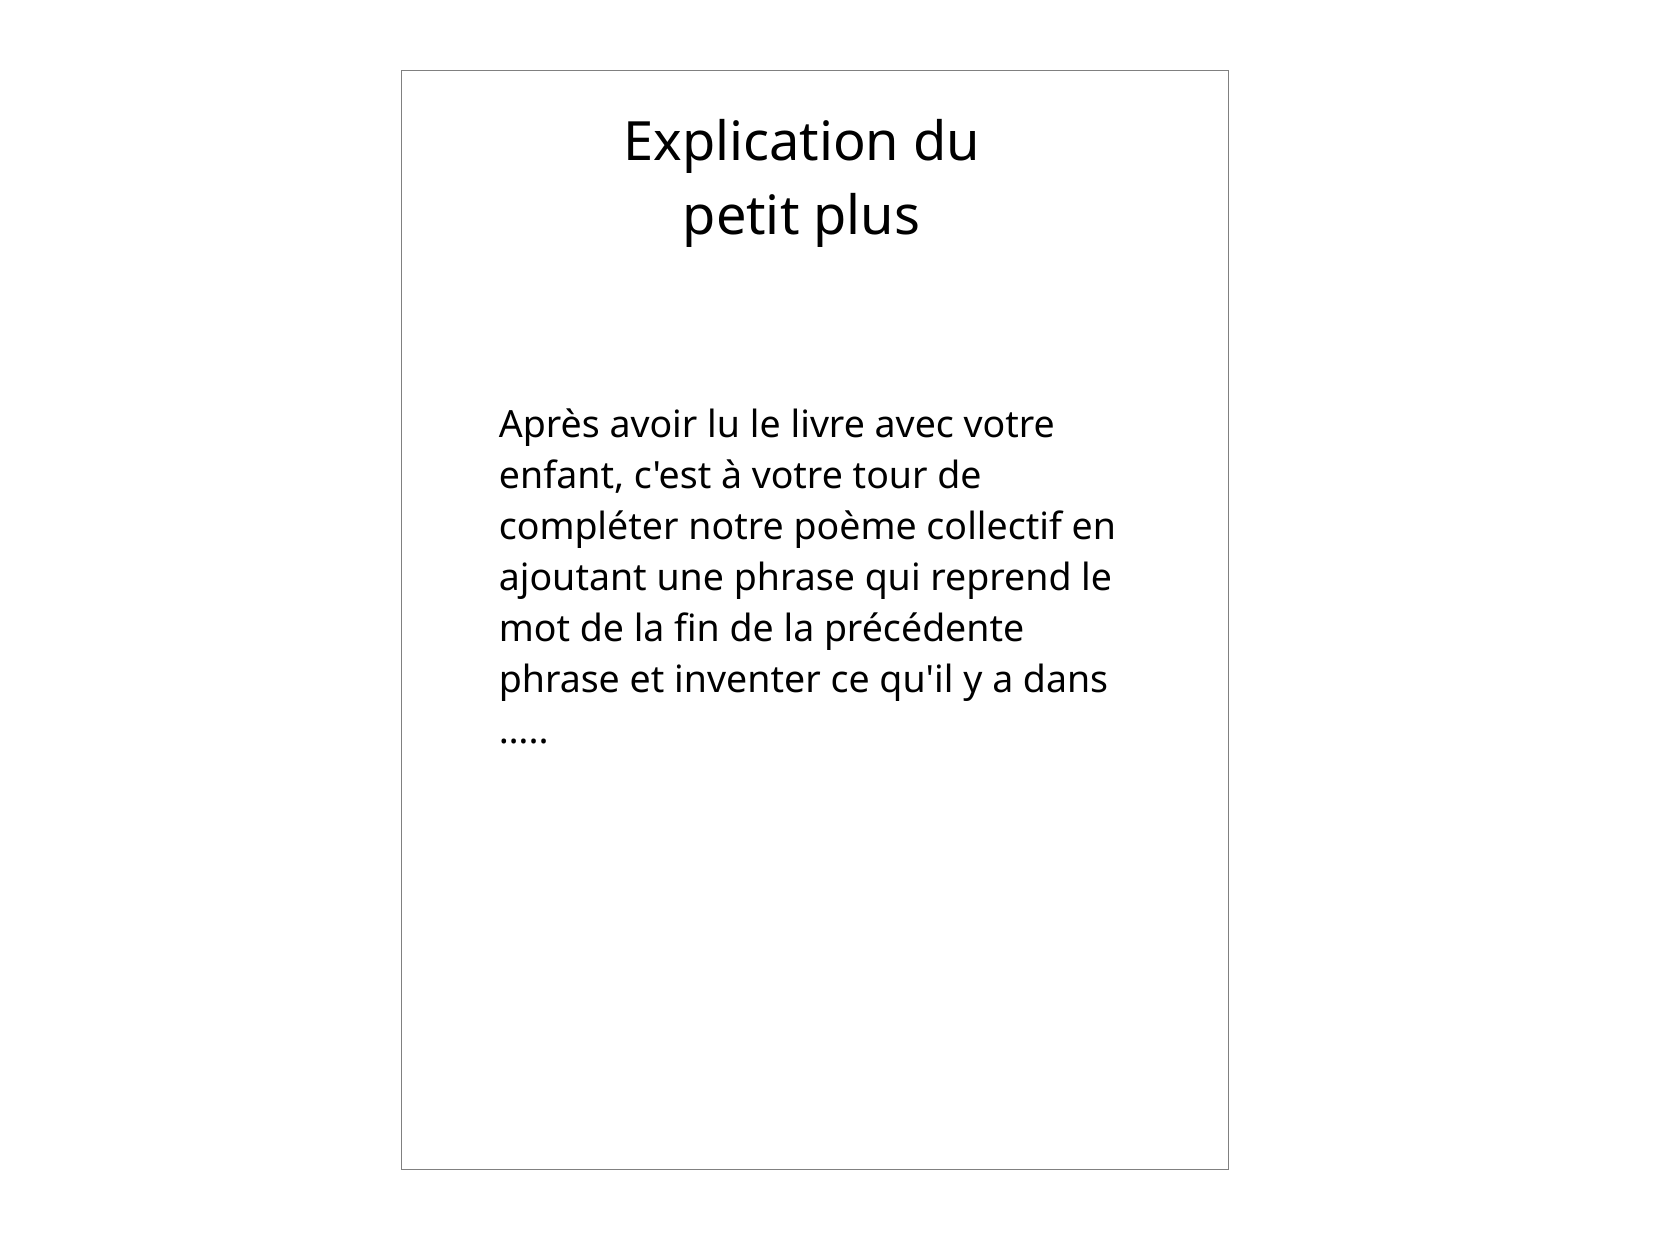

Explication du petit plus
Après avoir lu le livre avec votre enfant, c'est à votre tour de compléter notre poème collectif en ajoutant une phrase qui reprend le mot de la fin de la précédente phrase et inventer ce qu'il y a dans …..